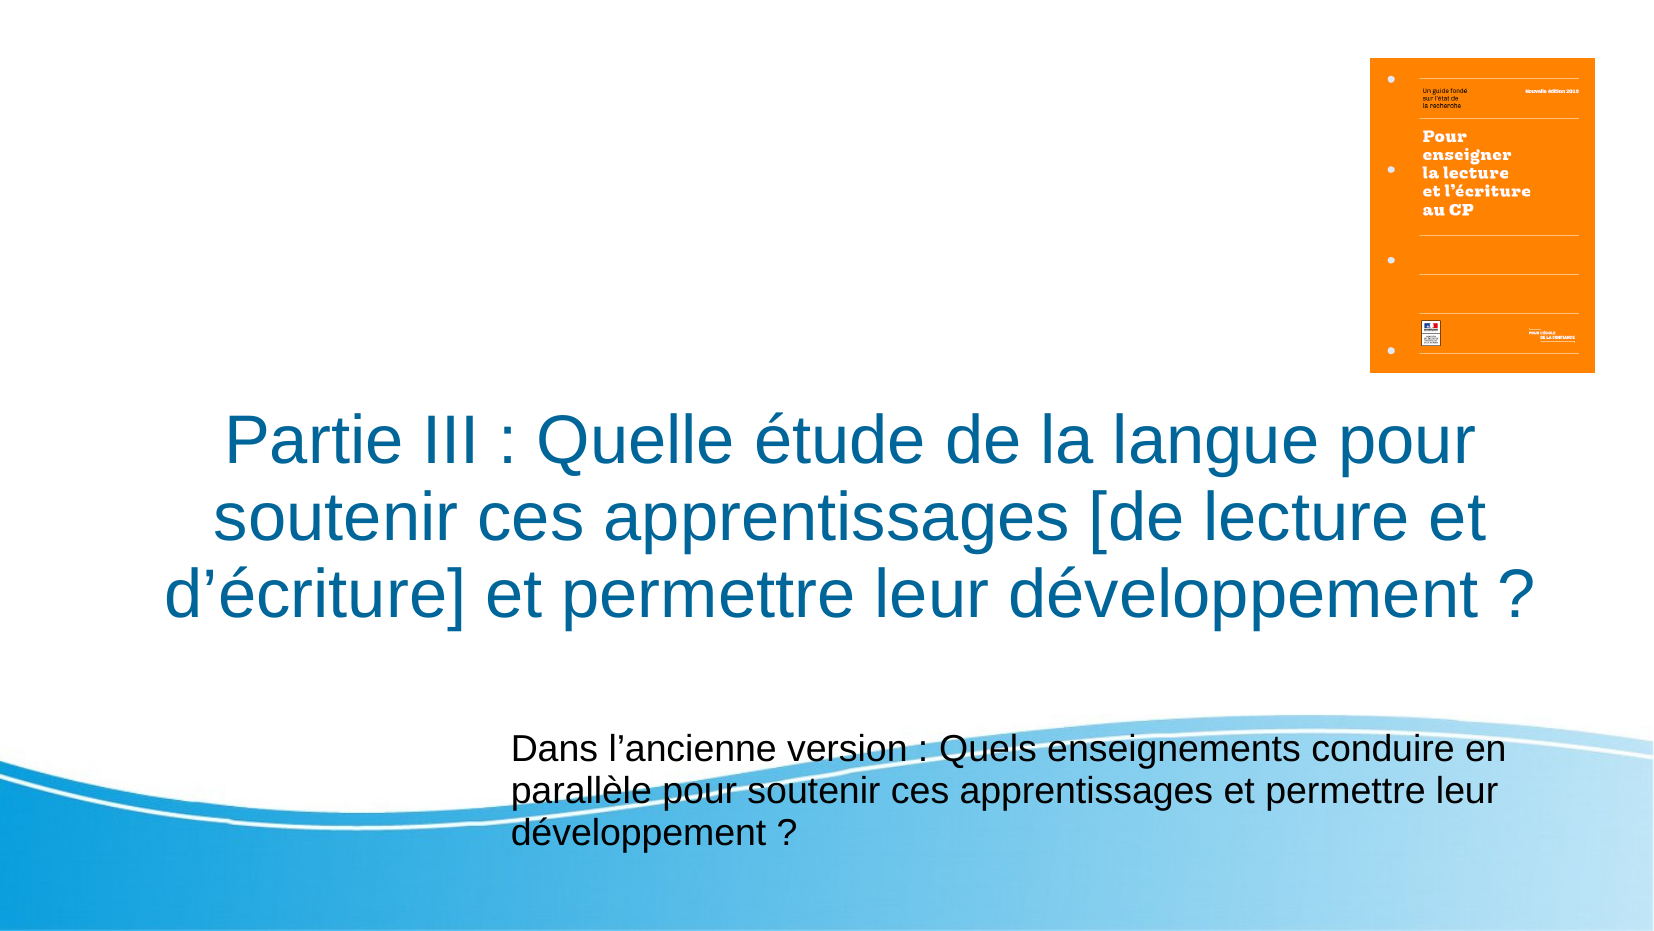

#
Partie III : Quelle étude de la langue pour soutenir ces apprentissages [de lecture et d’écriture] et permettre leur développement ?
Dans l’ancienne version : Quels enseignements conduire en parallèle pour soutenir ces apprentissages et permettre leur développement ?